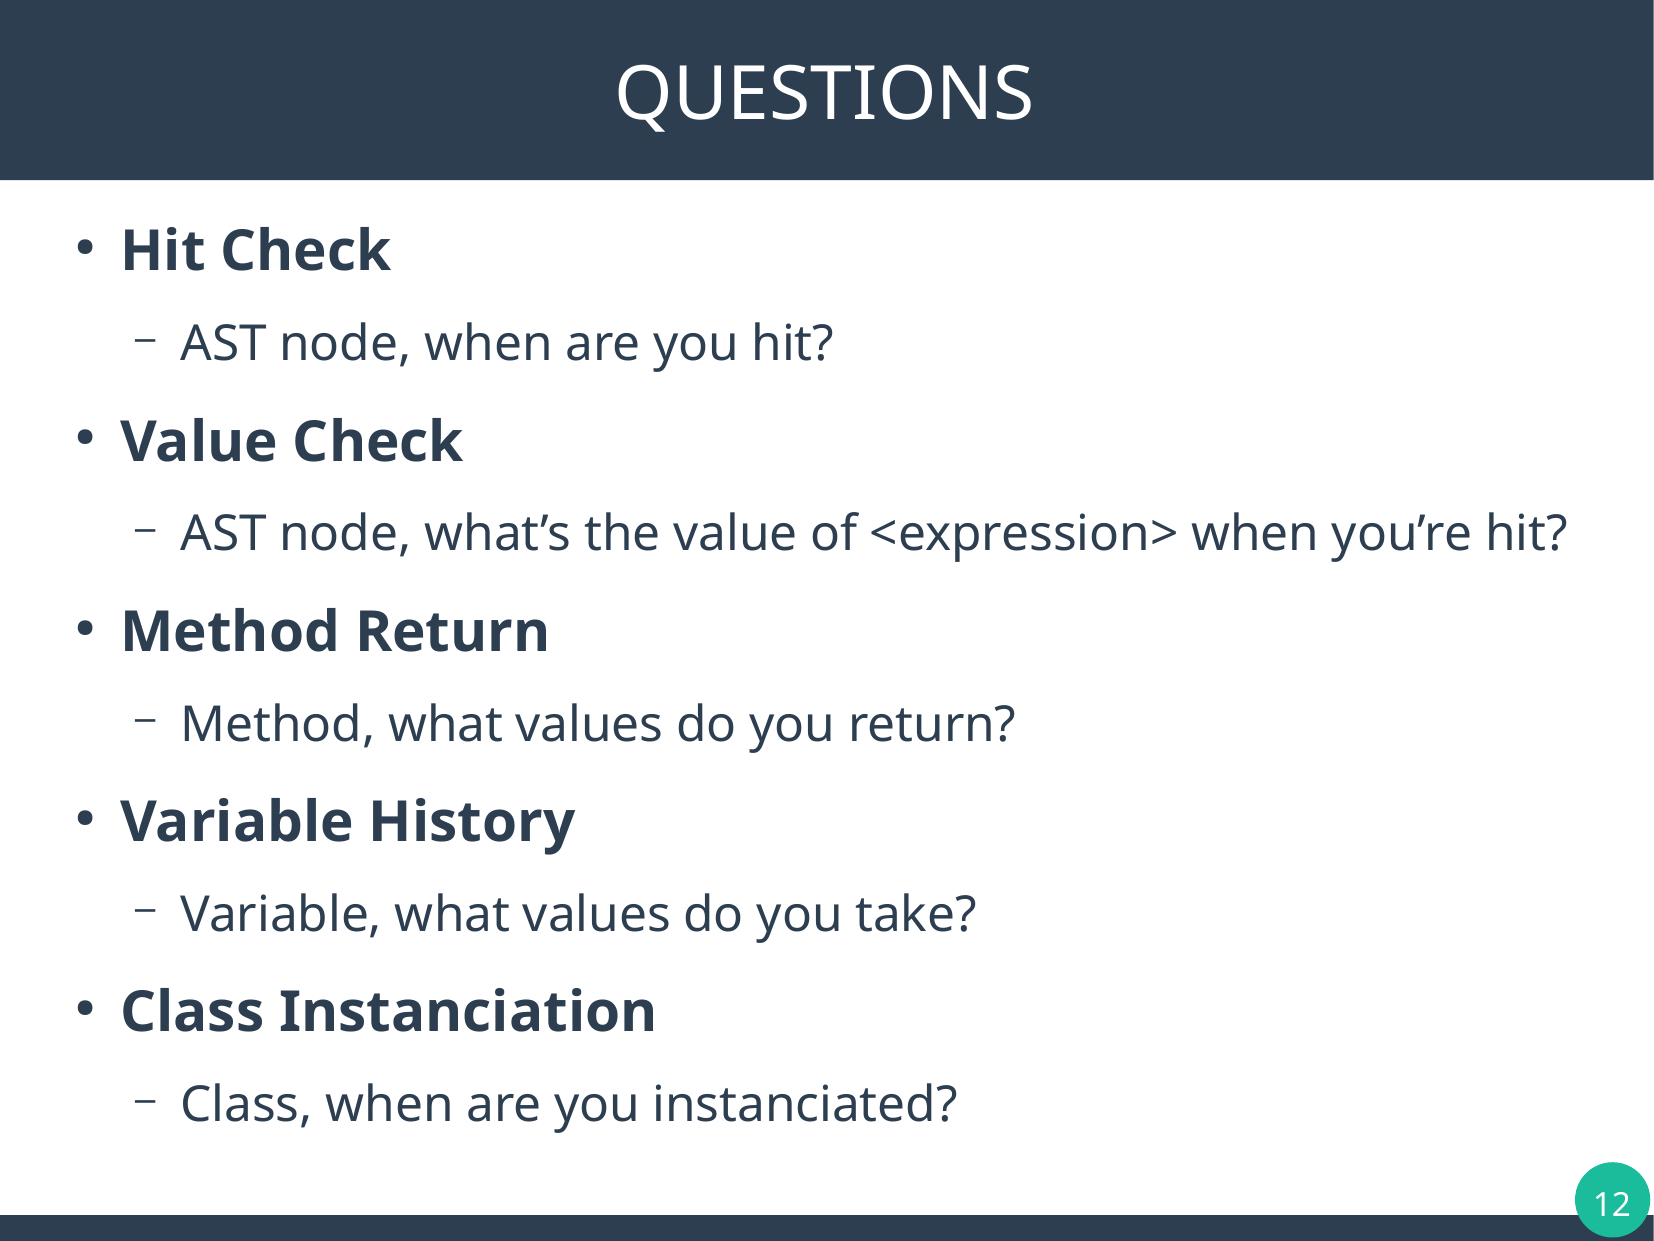

# Questions
Hit Check
AST node, when are you hit?
Value Check
AST node, what’s the value of <expression> when you’re hit?
Method Return
Method, what values do you return?
Variable History
Variable, what values do you take?
Class Instanciation
Class, when are you instanciated?